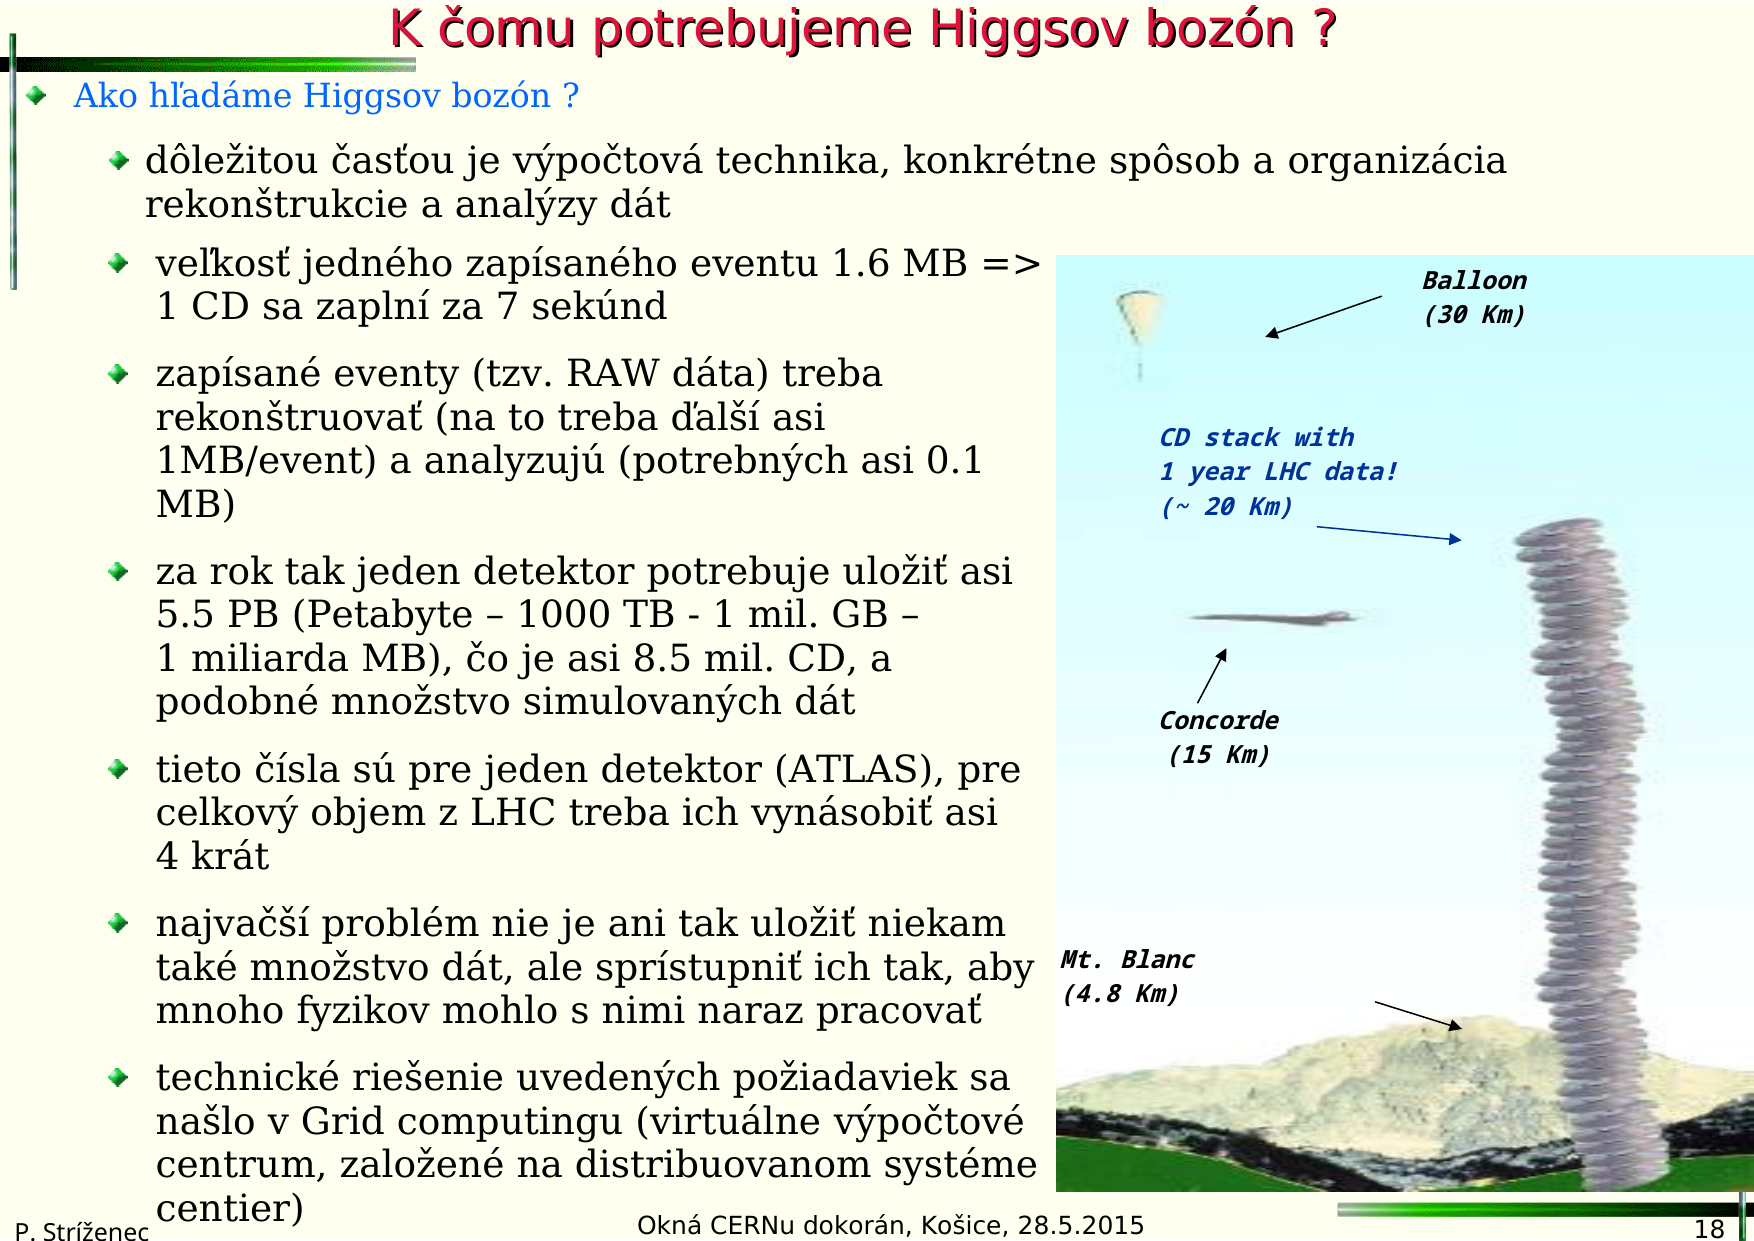

K čomu potrebujeme Higgsov bozón ?
# Ako hľadáme Higgsov bozón ?
dôležitou časťou je výpočtová technika, konkrétne spôsob a organizácia rekonštrukcie a analýzy dát
veľkosť jedného zapísaného eventu 1.6 MB => 1 CD sa zaplní za 7 sekúnd
zapísané eventy (tzv. RAW dáta) treba rekonštruovať (na to treba ďalší asi 1MB/event) a analyzujú (potrebných asi 0.1 MB)
za rok tak jeden detektor potrebuje uložiť asi 5.5 PB (Petabyte – 1000 TB - 1 mil. GB – 1 miliarda MB), čo je asi 8.5 mil. CD, a podobné množstvo simulovaných dát
tieto čísla sú pre jeden detektor (ATLAS), pre celkový objem z LHC treba ich vynásobiť asi 4 krát
najvačší problém nie je ani tak uložiť niekam také množstvo dát, ale sprístupniť ich tak, aby mnoho fyzikov mohlo s nimi naraz pracovať
technické riešenie uvedených požiadaviek sa našlo v Grid computingu (virtuálne výpočtové centrum, založené na distribuovanom systéme centier)
Balloon
(30 Km)‏
CD stack with
1 year LHC data!
(~ 20 Km)‏
Concorde
(15 Km)‏
Mt. Blanc
(4.8 Km)‏
Okná CERNu dokorán, Košice, 28.5.2015
P. Stríženec